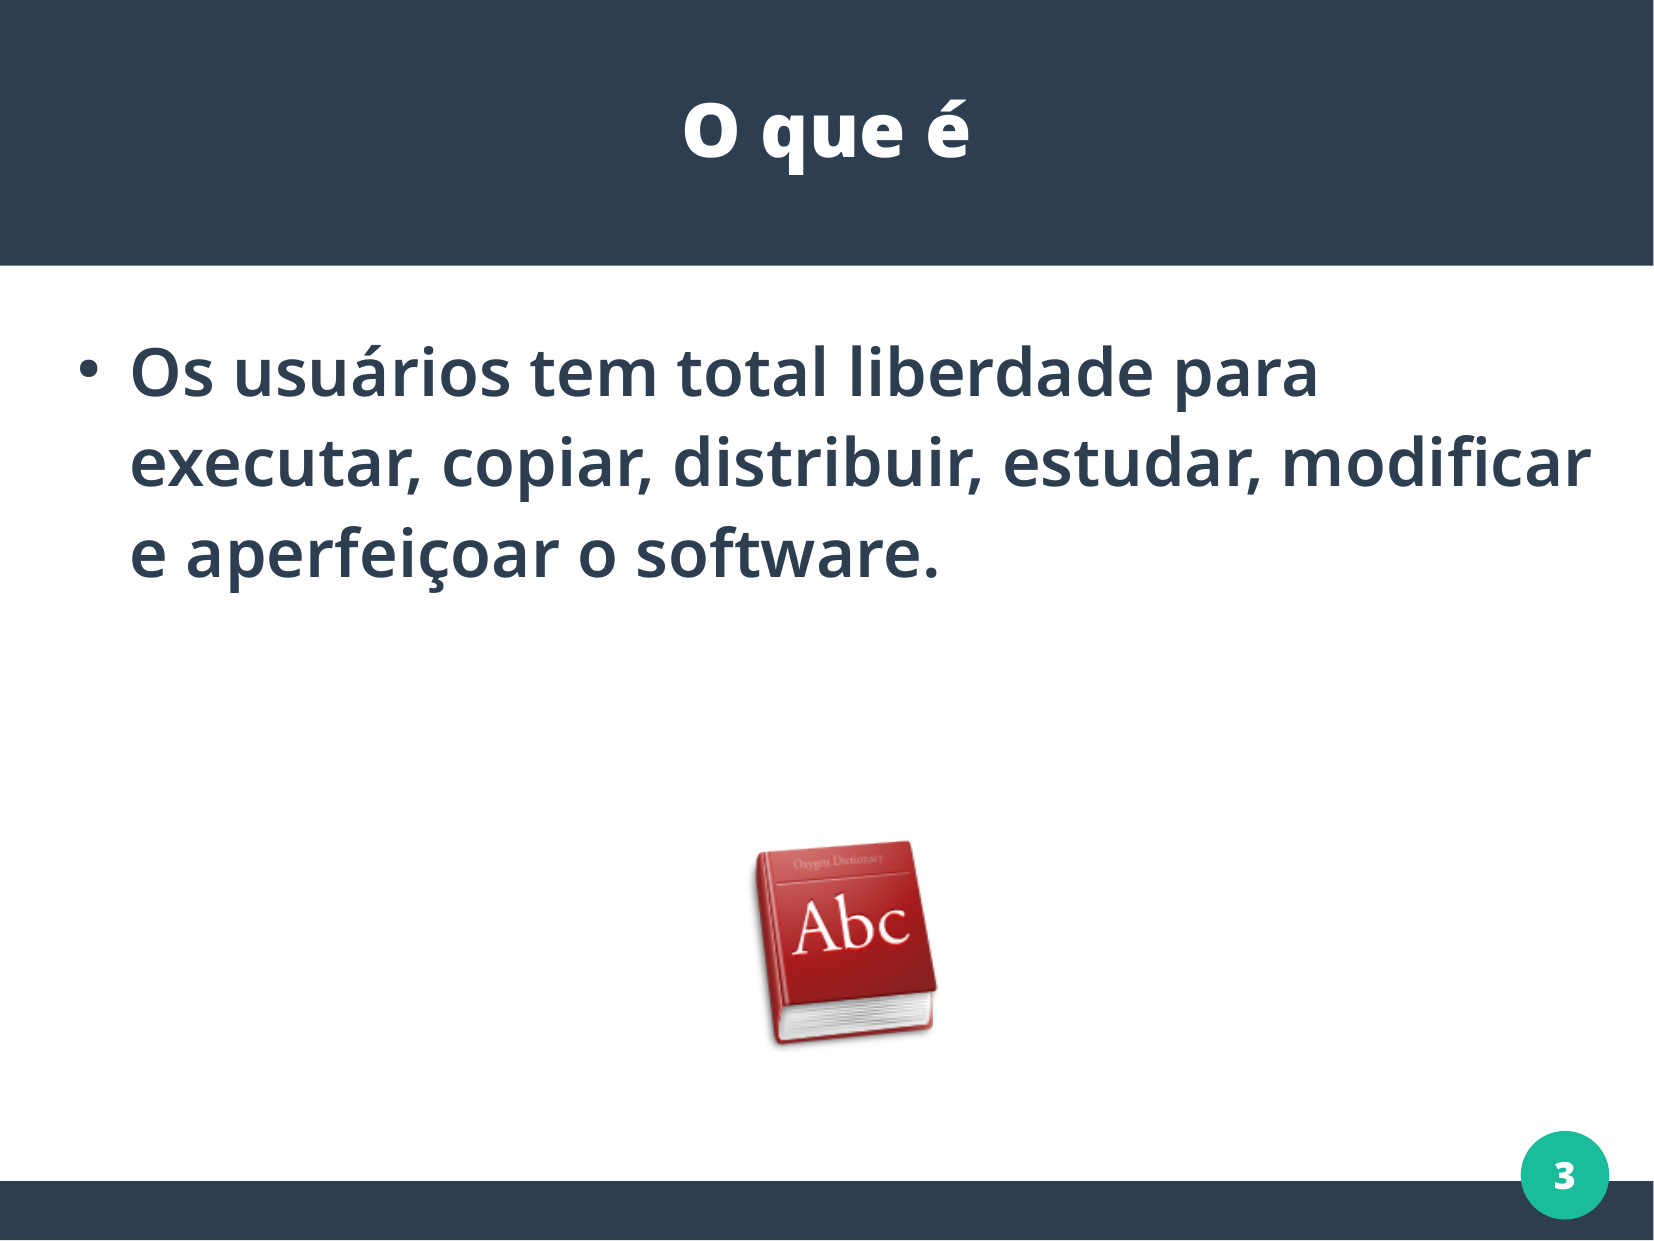

# O que é
Os usuários tem total liberdade para executar, copiar, distribuir, estudar, modificar e aperfeiçoar o software.
3